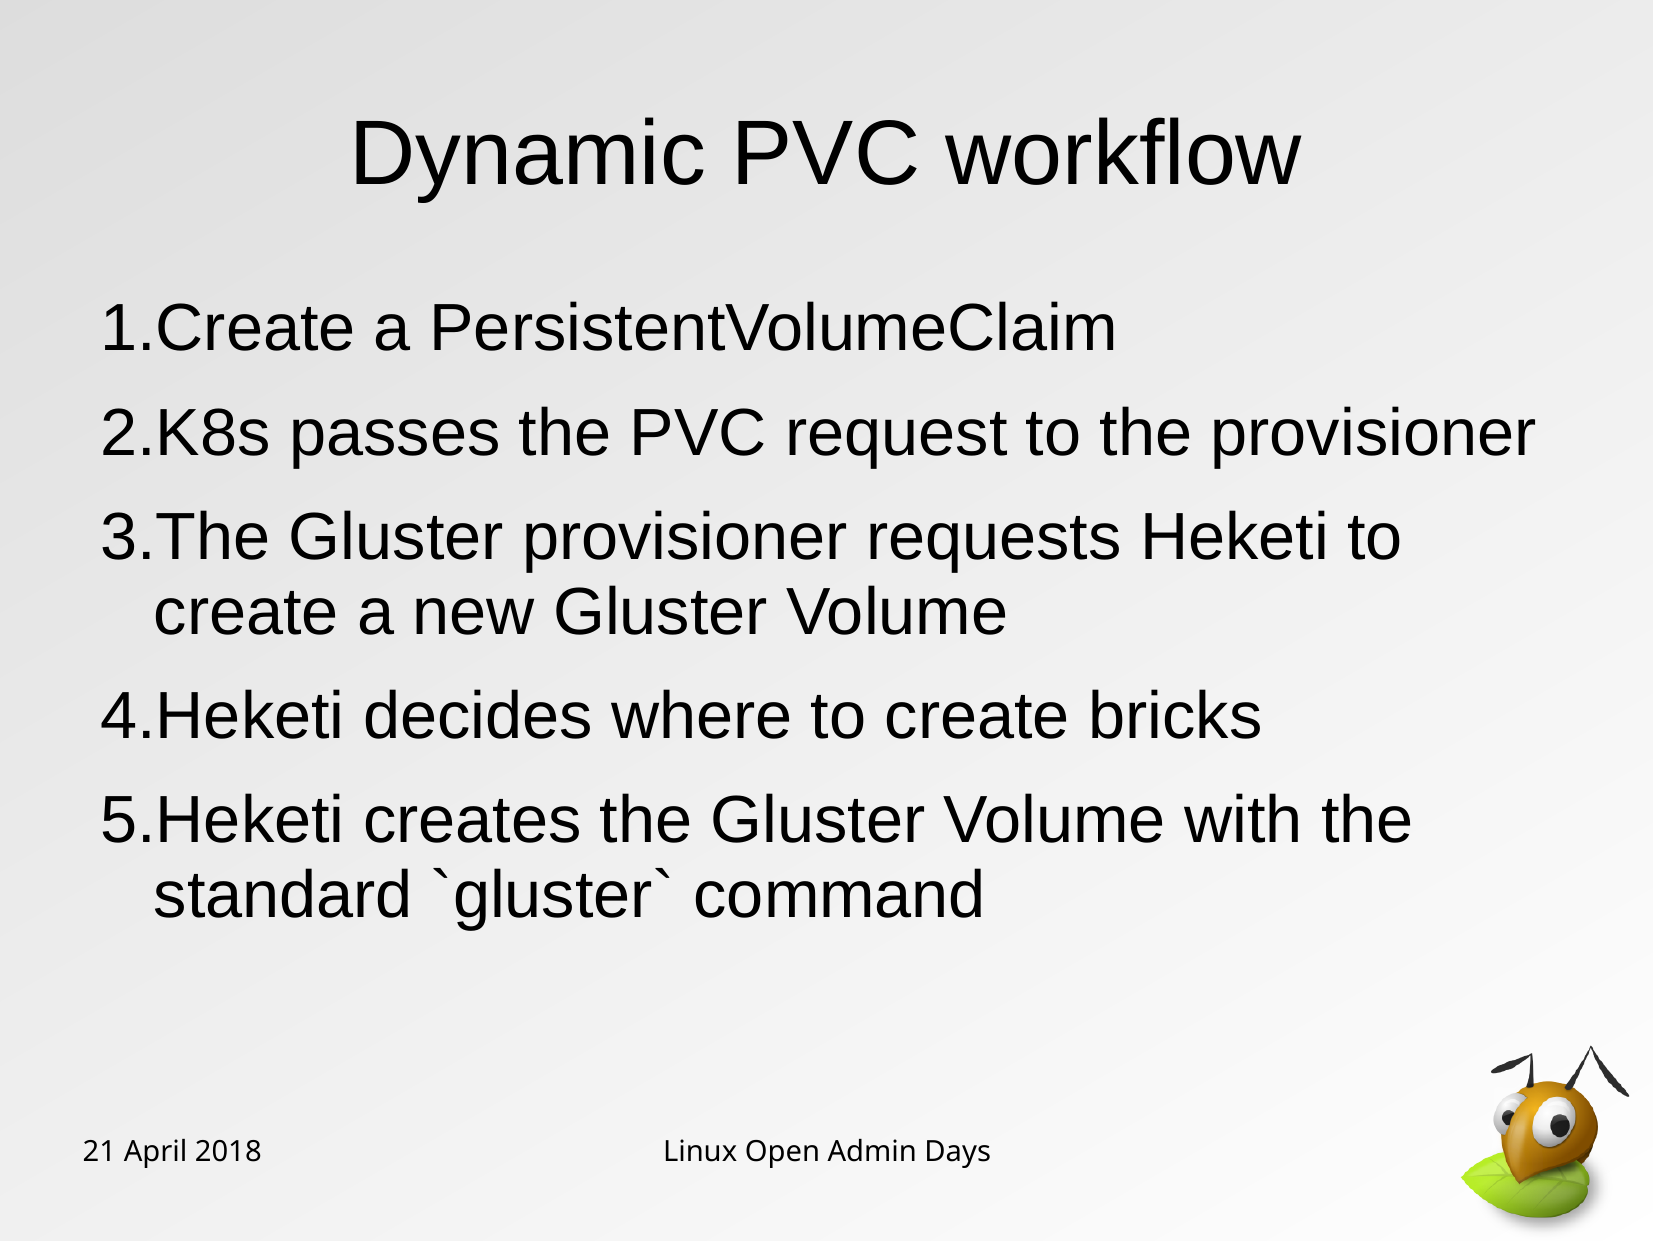

# Dynamic PVC workflow
Create a PersistentVolumeClaim
K8s passes the PVC request to the provisioner
The Gluster provisioner requests Heketi to create a new Gluster Volume
Heketi decides where to create bricks
Heketi creates the Gluster Volume with the standard `gluster` command
21 April 2018
Linux Open Admin Days